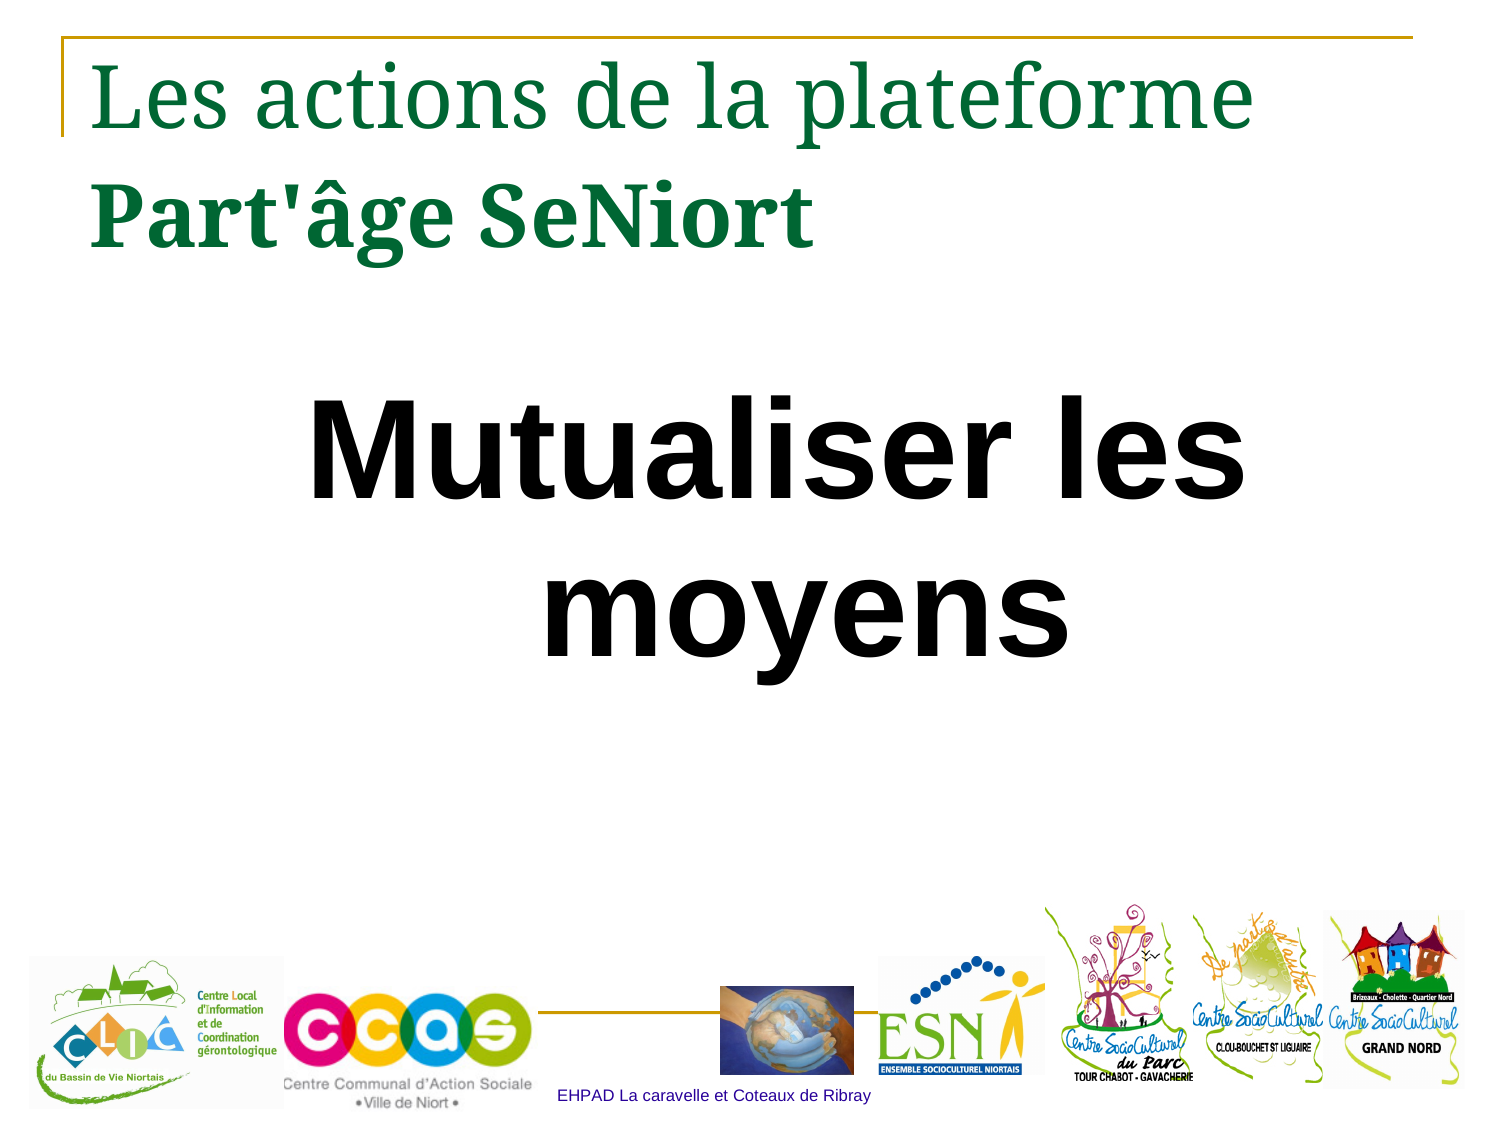

# Les actions de la plateforme Part'âge SeNiort
Mutualiser les moyens
EHPAD La caravelle et Coteaux de Ribray